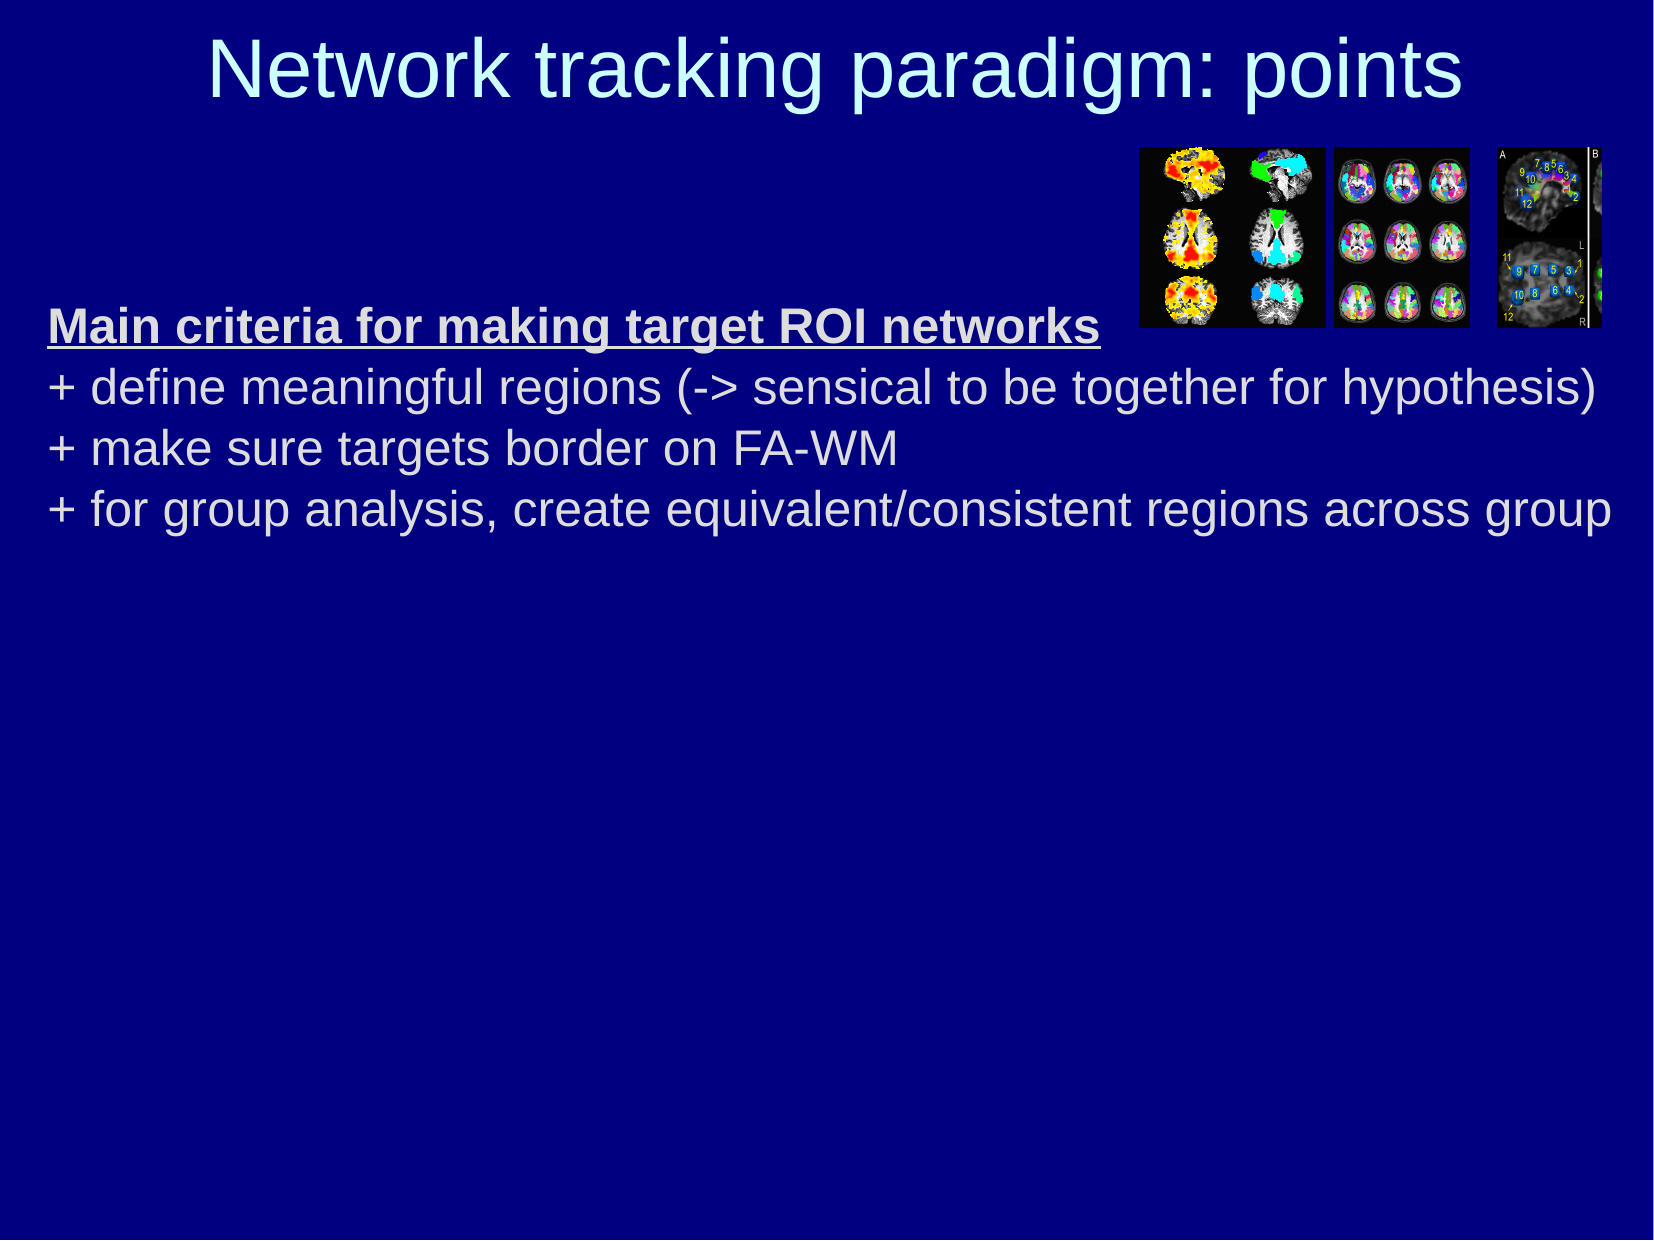

# Network tracking paradigm: points
Main criteria for making target ROI networks
+ define meaningful regions (-> sensical to be together for hypothesis)
+ make sure targets border on FA-WM
+ for group analysis, create equivalent/consistent regions across group